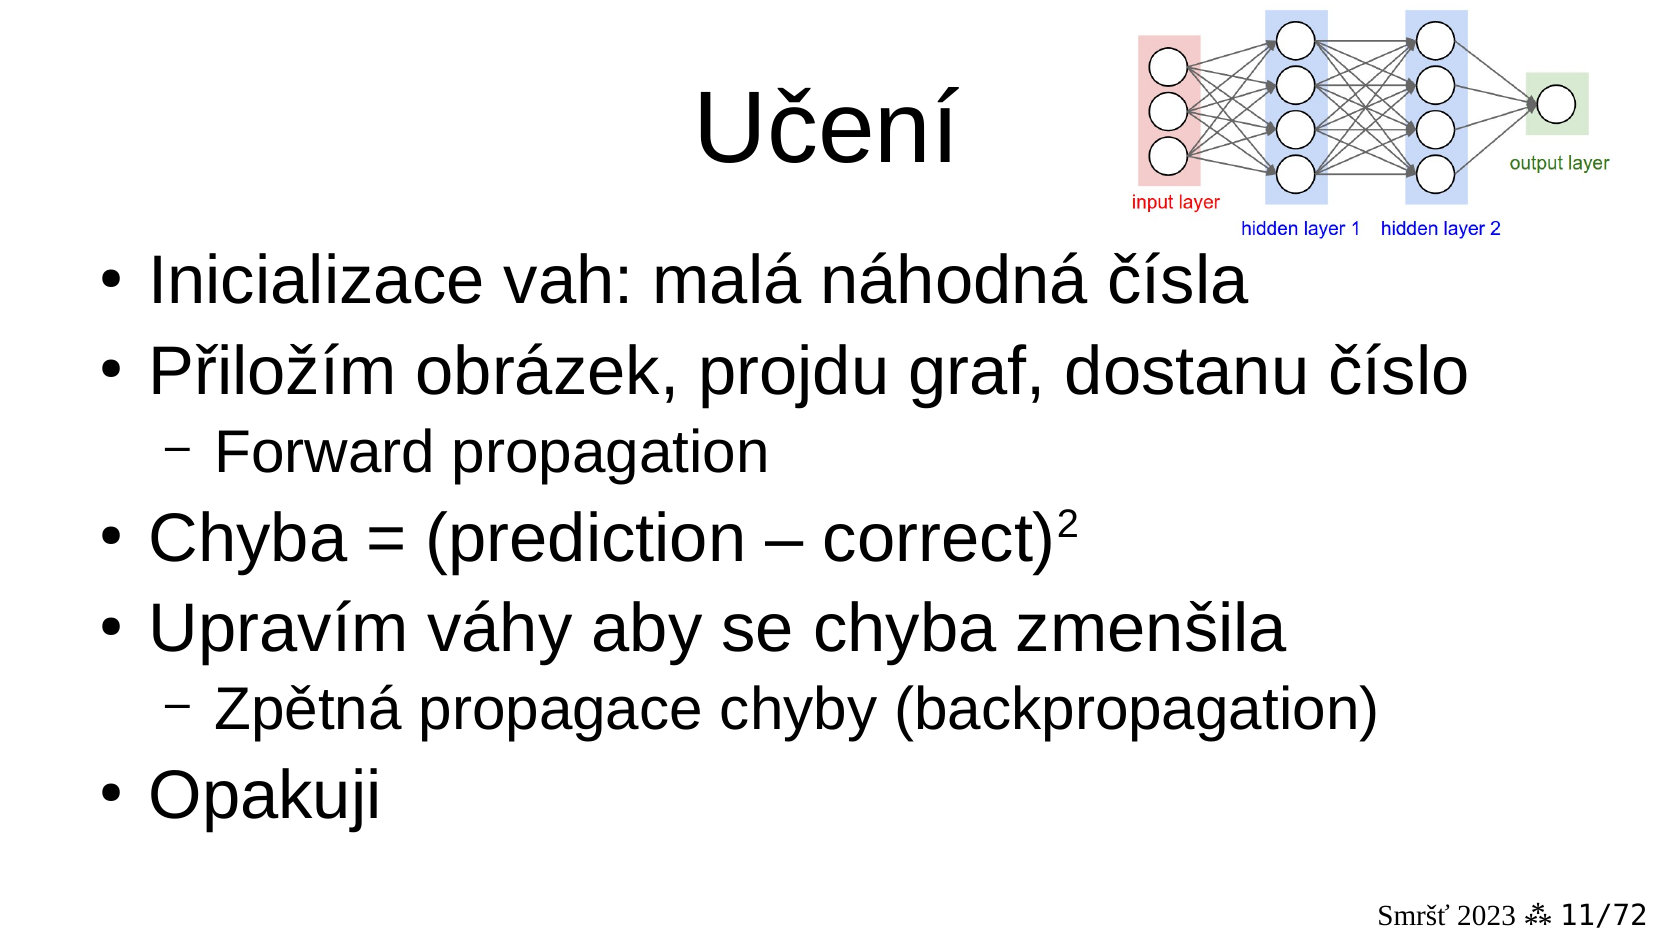

# Učení
Inicializace vah: malá náhodná čísla
Přiložím obrázek, projdu graf, dostanu číslo
Forward propagation
Chyba = (prediction – correct)2
Upravím váhy aby se chyba zmenšila
Zpětná propagace chyby (backpropagation)
Opakuji
11